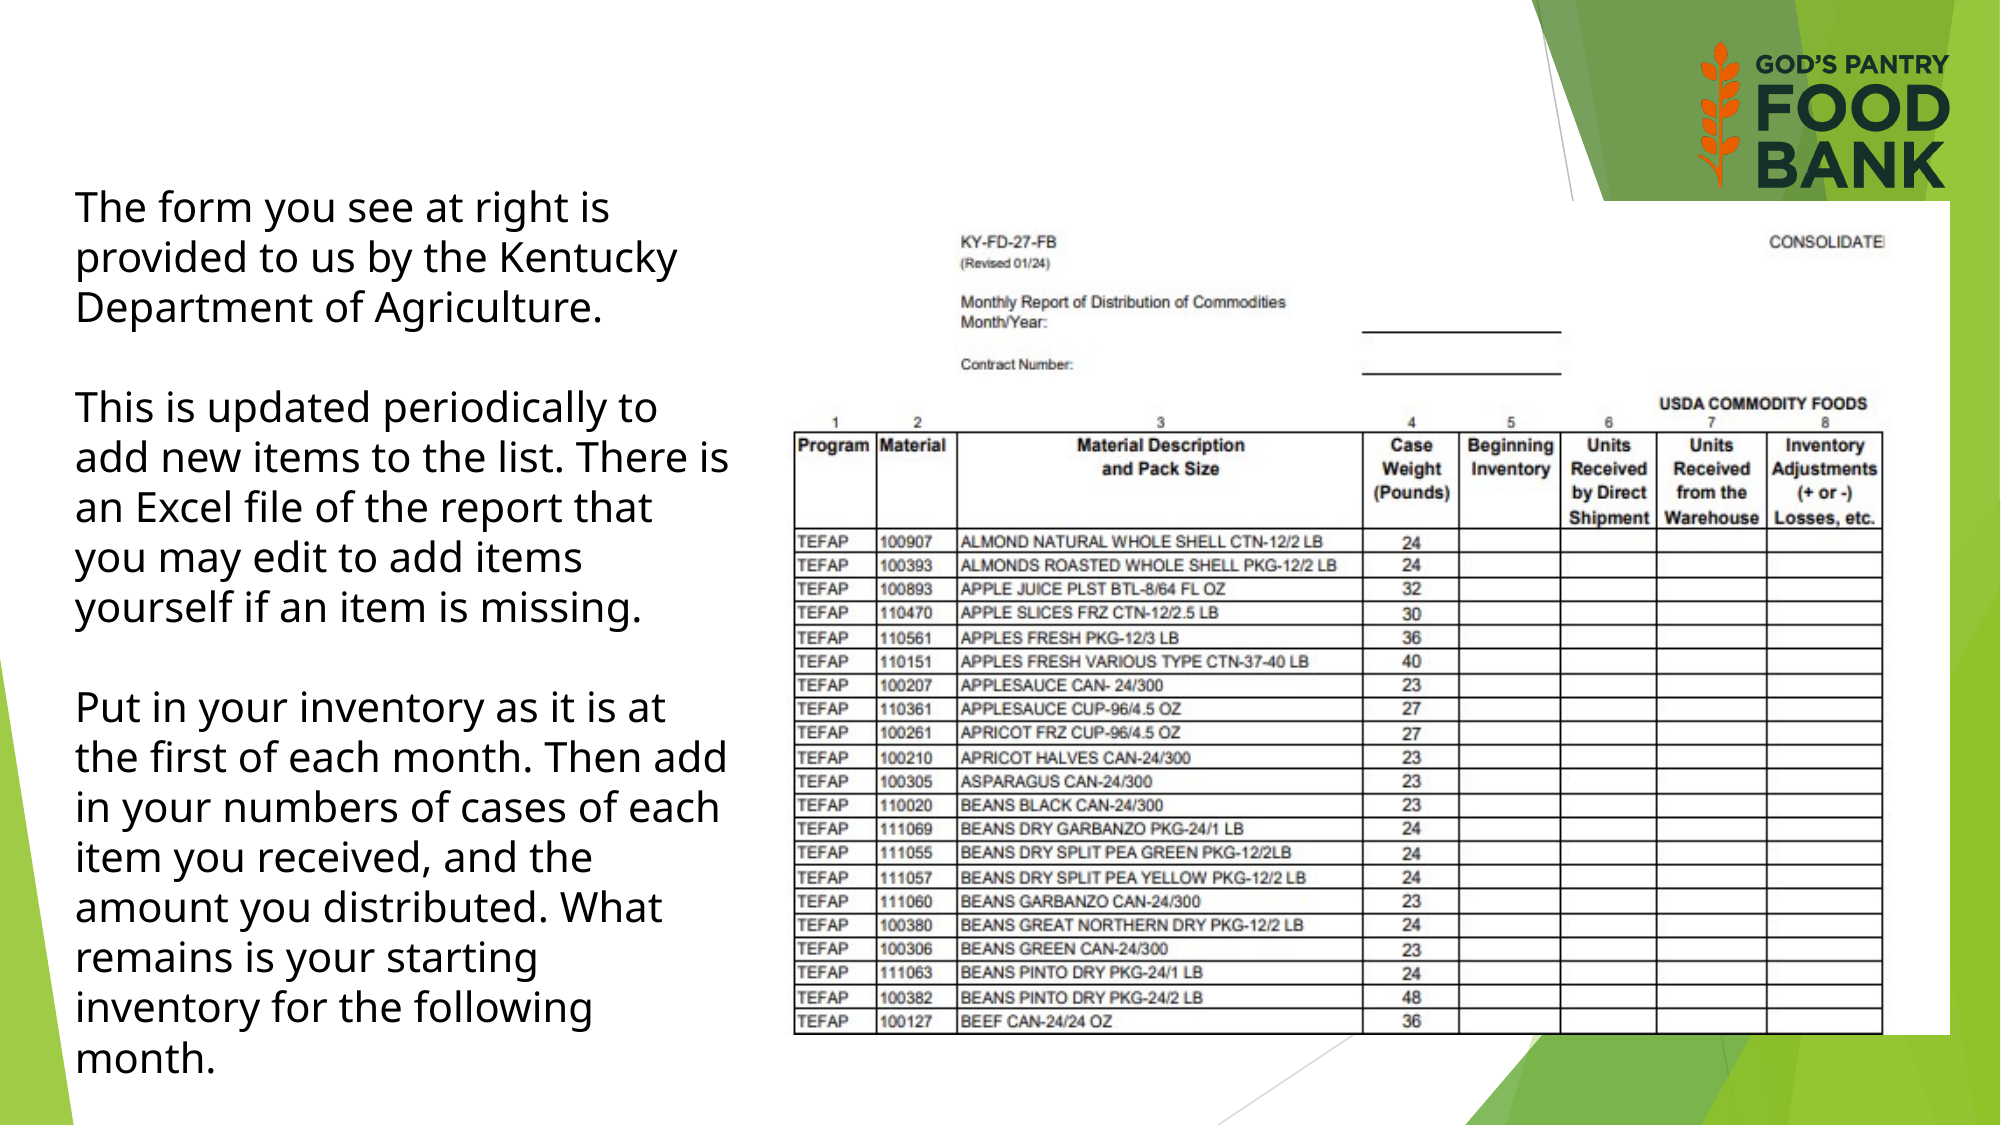

The form you see at right is provided to us by the Kentucky Department of Agriculture.
This is updated periodically to add new items to the list. There is an Excel file of the report that you may edit to add items yourself if an item is missing.
Put in your inventory as it is at the first of each month. Then add in your numbers of cases of each item you received, and the amount you distributed. What remains is your starting inventory for the following month.